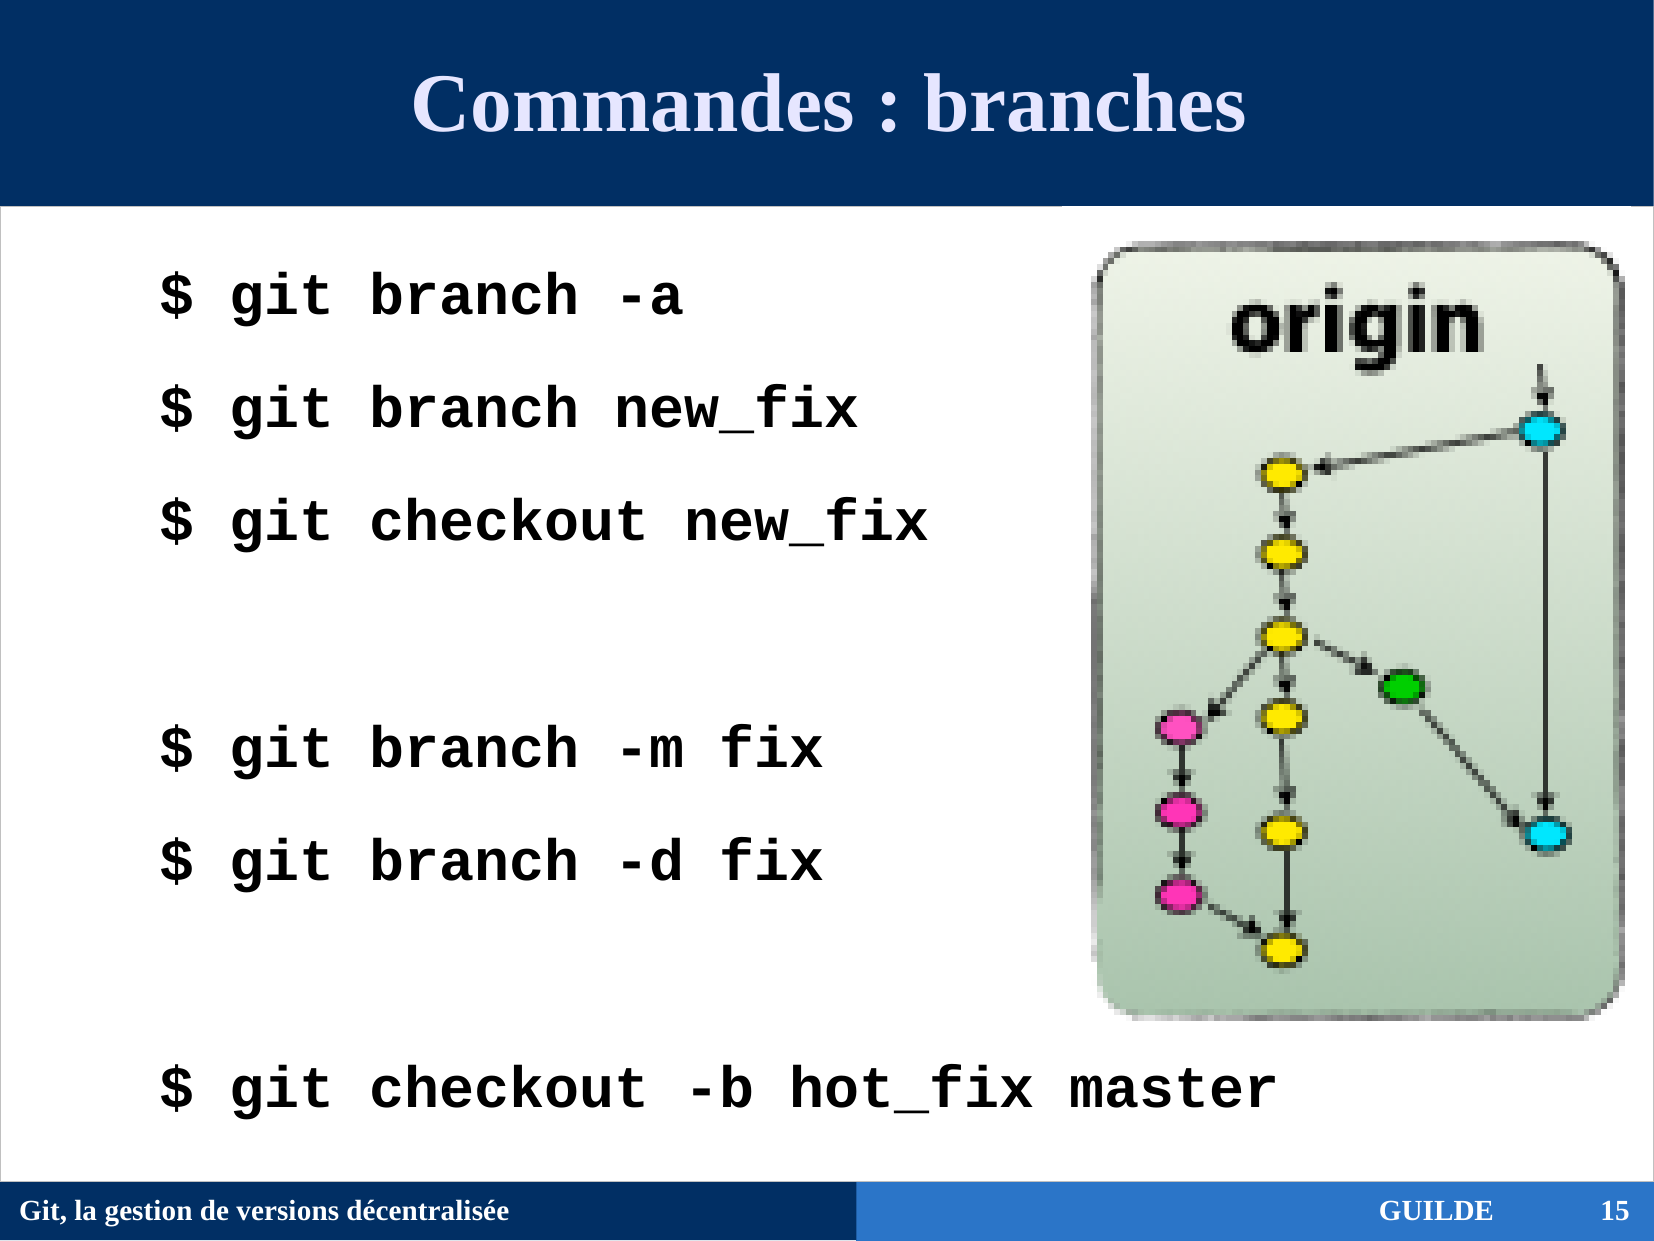

# Commandes : branches
$ git branch -a
$ git branch new_fix
$ git checkout new_fix
$ git branch -m fix
$ git branch -d fix
$ git checkout -b hot_fix master
15